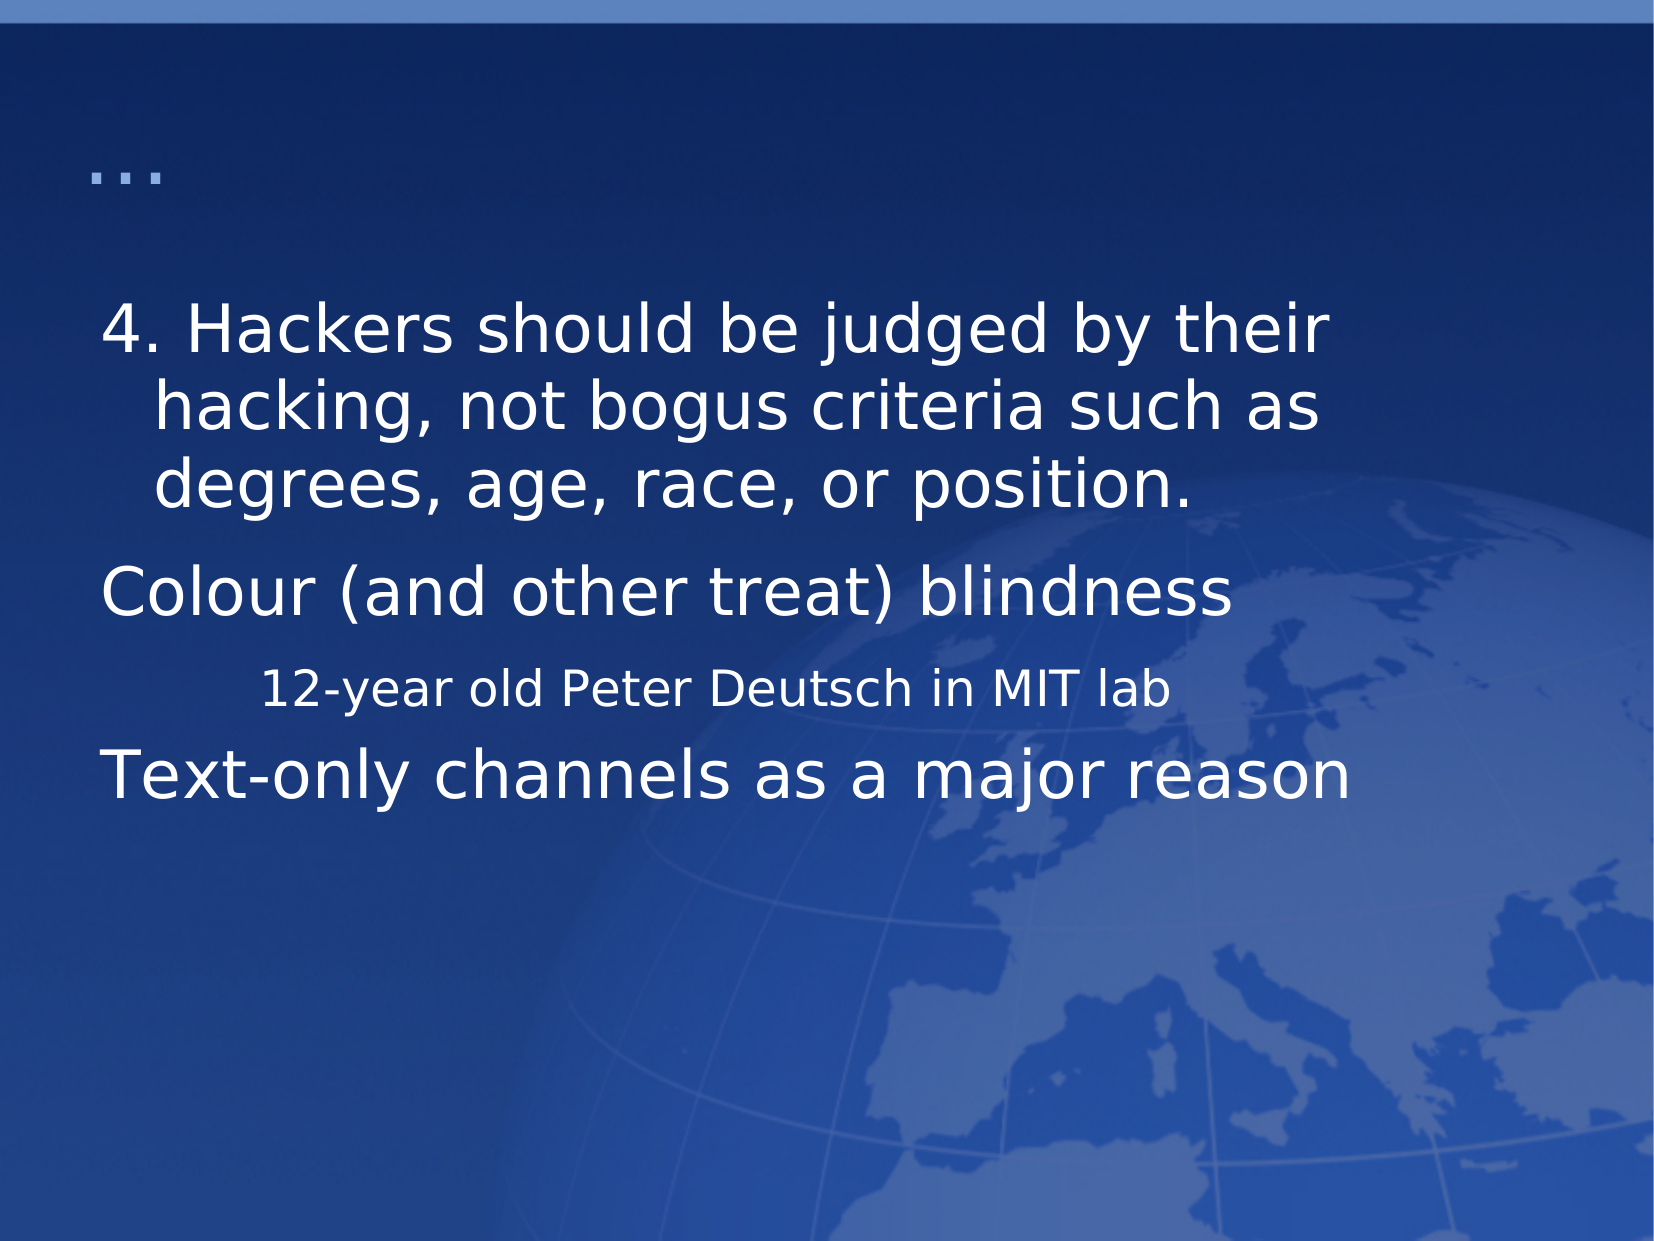

# ...
4. Hackers should be judged by their hacking, not bogus criteria such as degrees, age, race, or position.
Colour (and other treat) blindness
12-year old Peter Deutsch in MIT lab
Text-only channels as a major reason